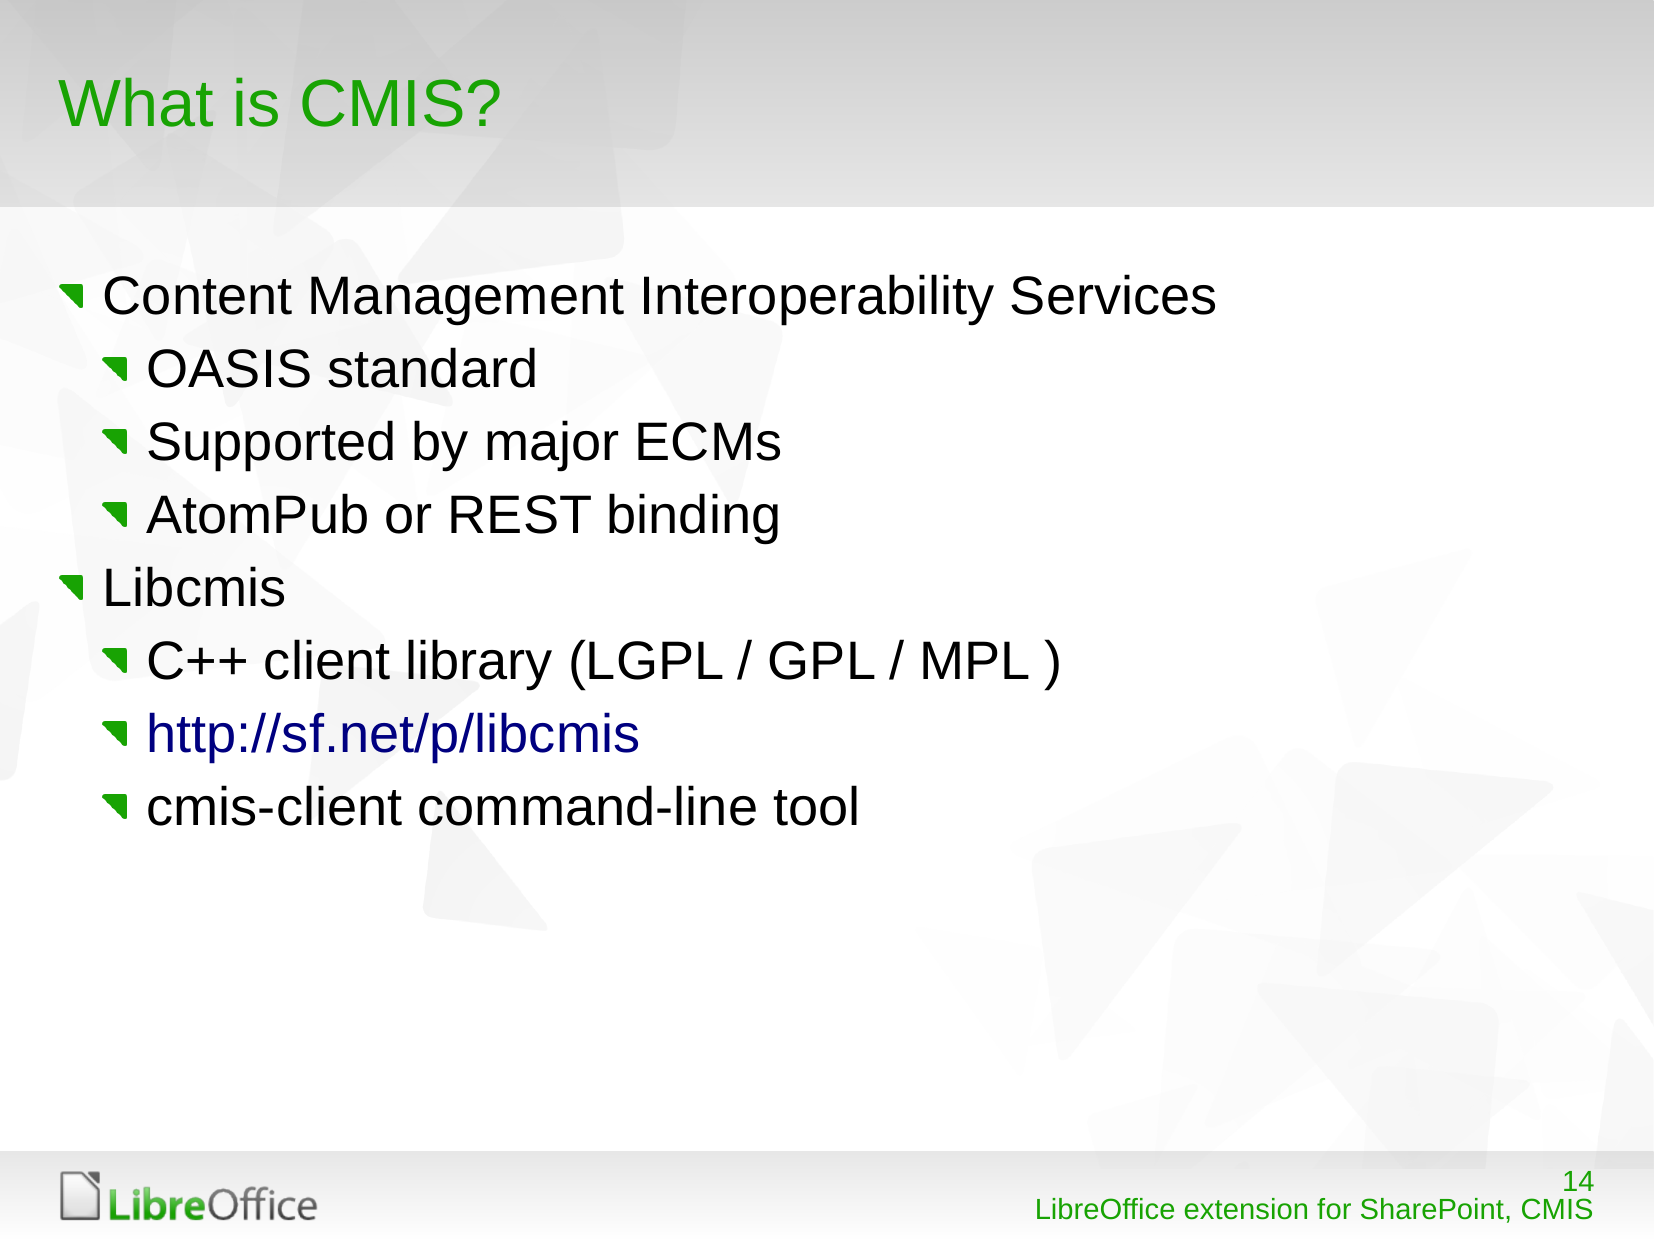

# What is CMIS?
Content Management Interoperability Services
OASIS standard
Supported by major ECMs
AtomPub or REST binding
Libcmis
C++ client library (LGPL / GPL / MPL )
http://sf.net/p/libcmis
cmis-client command-line tool
14
LibreOffice extension for SharePoint, CMIS